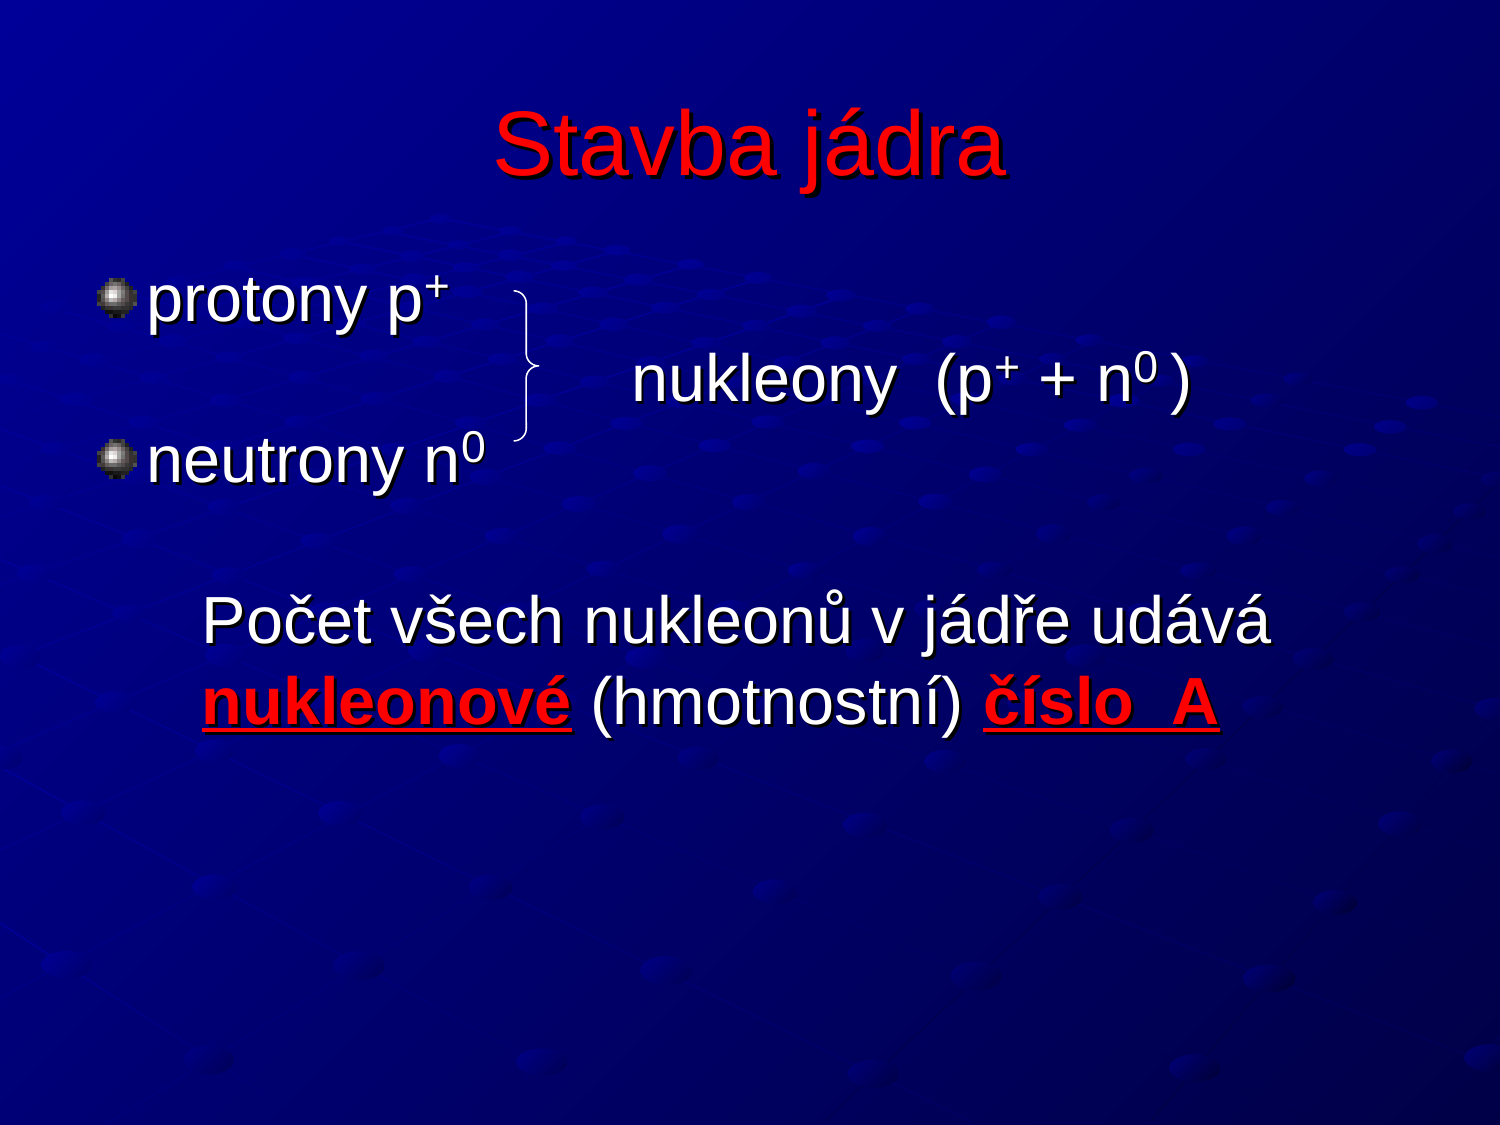

# Stavba jádra
protony p+
			 nukleony (p+ + n0 )
neutrony n0
 Počet všech nukleonů v jádře udává
 nukleonové (hmotnostní) číslo A